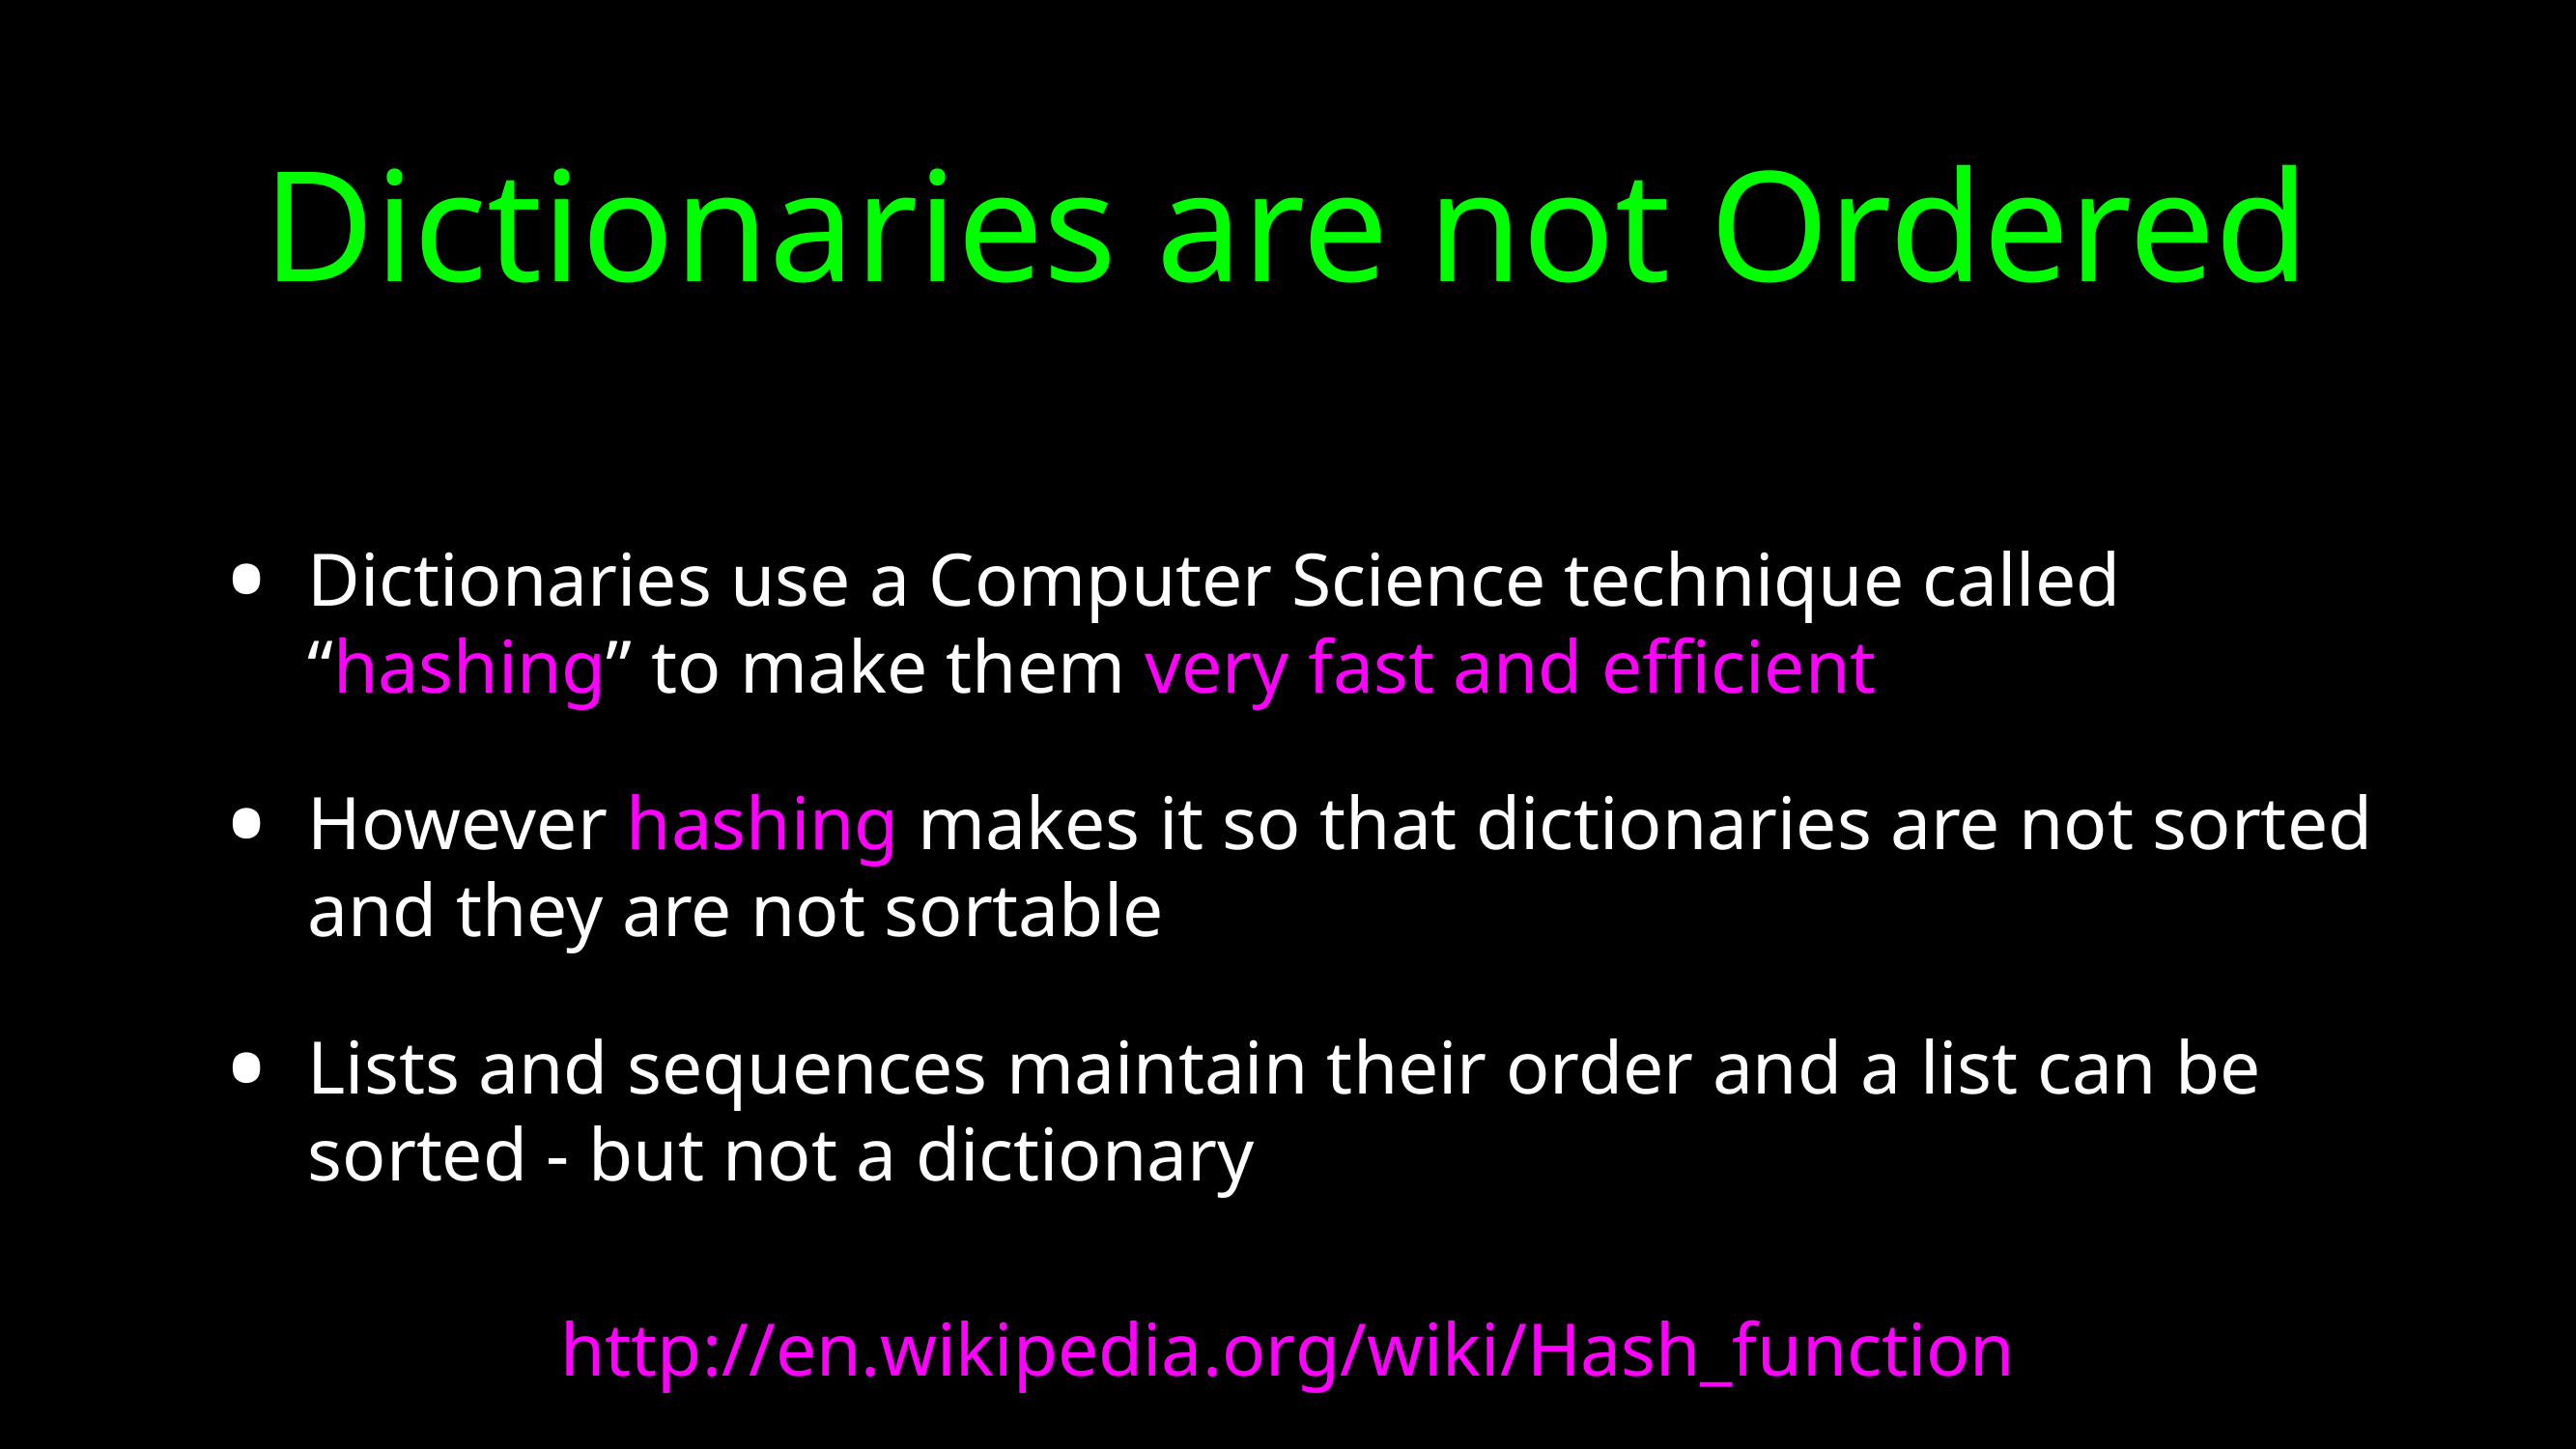

# Dictionaries are not Ordered
Dictionaries use a Computer Science technique called “hashing” to make them very fast and efficient
However hashing makes it so that dictionaries are not sorted and they are not sortable
Lists and sequences maintain their order and a list can be sorted - but not a dictionary
http://en.wikipedia.org/wiki/Hash_function